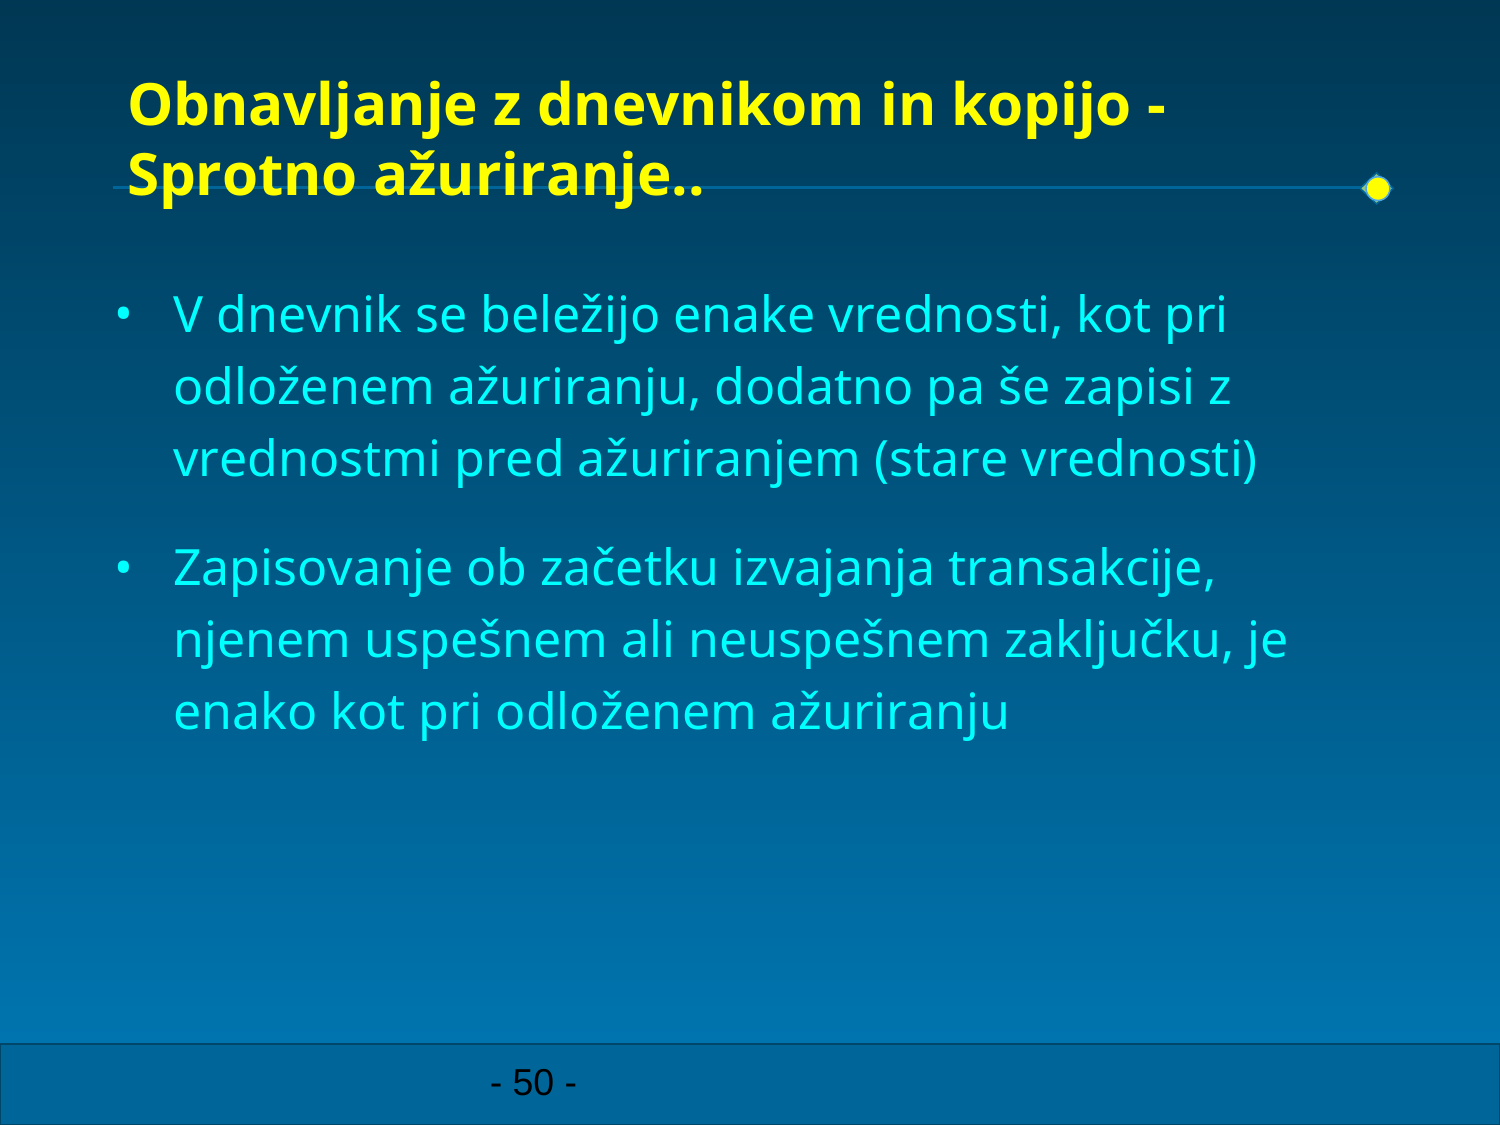

# Obnavljanje z dnevnikom in kopijo - Sprotno ažuriranje..
V dnevnik se beležijo enake vrednosti, kot pri odloženem ažuriranju, dodatno pa še zapisi z vrednostmi pred ažuriranjem (stare vrednosti)
Zapisovanje ob začetku izvajanja transakcije, njenem uspešnem ali neuspešnem zaključku, je enako kot pri odloženem ažuriranju